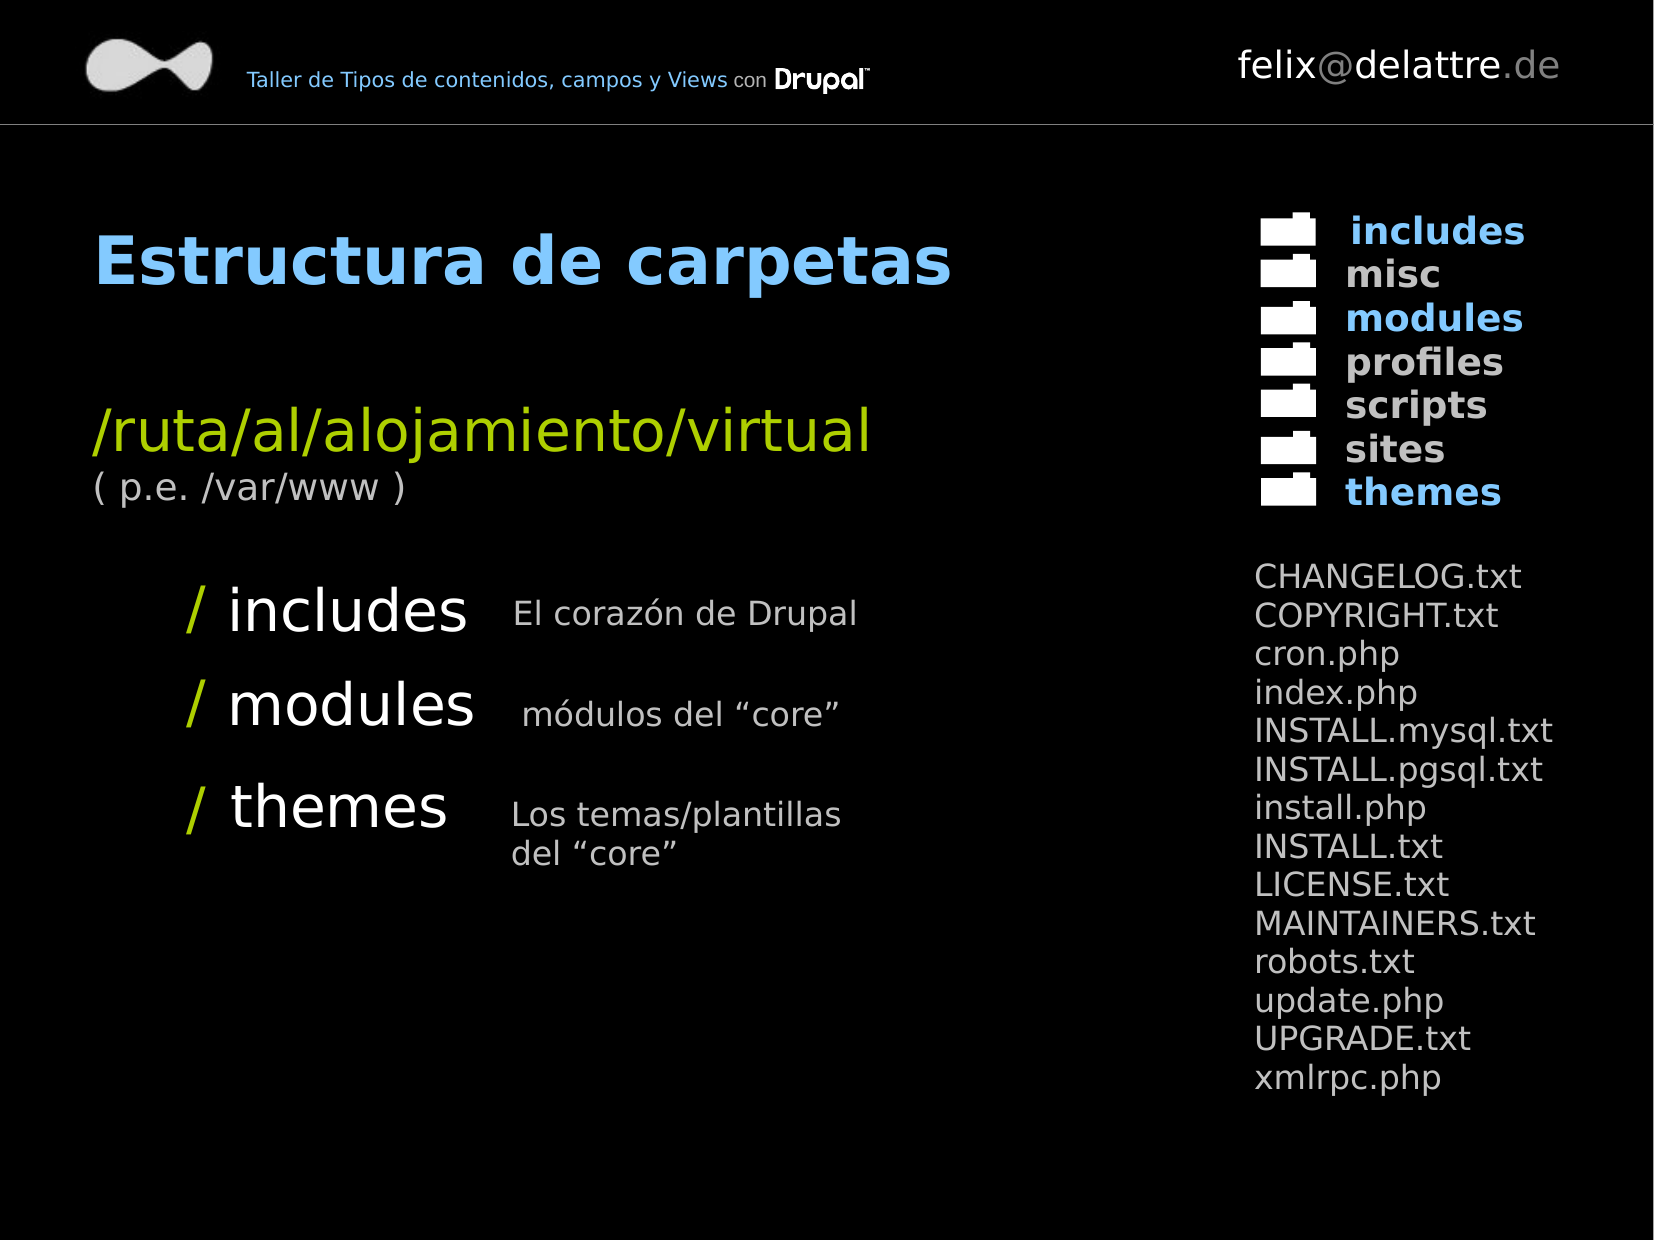

includes
 misc
 modules
 profiles
 scripts
 themes
CHANGELOG.txt
COPYRIGHT.txt
cron.php
index.php
INSTALL.mysql.txt
INSTALL.pgsql.txt
install.php
INSTALL.txt
LICENSE.txt
MAINTAINERS.txt
robots.txt
update.php
UPGRADE.txt
xmlrpc.php
Estructura de carpetas
/ruta/al/alojamiento/virtual
( p.e. /var/www )
sites
/
includes
El corazón de Drupal
/
modules
 módulos del “core”
/
themes
Los temas/plantillas del “core”